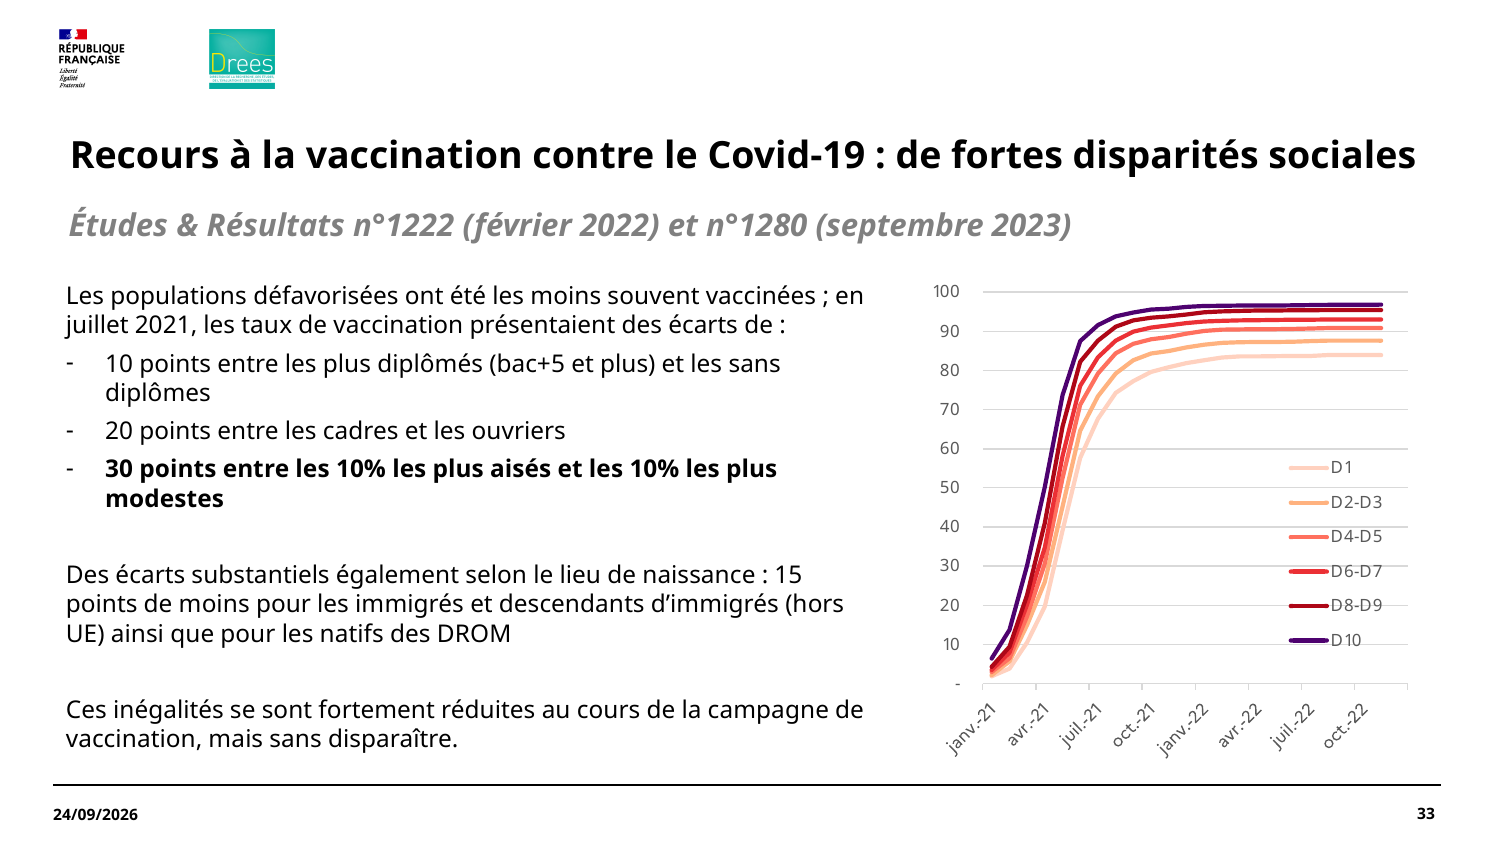

Recours à la vaccination contre le Covid-19 : de fortes disparités sociales
# Études & Résultats n°1222 (février 2022) et n°1280 (septembre 2023)
Les populations défavorisées ont été les moins souvent vaccinées ; en juillet 2021, les taux de vaccination présentaient des écarts de :
10 points entre les plus diplômés (bac+5 et plus) et les sans diplômes
20 points entre les cadres et les ouvriers
30 points entre les 10% les plus aisés et les 10% les plus modestes
Des écarts substantiels également selon le lieu de naissance : 15 points de moins pour les immigrés et descendants d’immigrés (hors UE) ainsi que pour les natifs des DROM
Ces inégalités se sont fortement réduites au cours de la campagne de vaccination, mais sans disparaître.
33